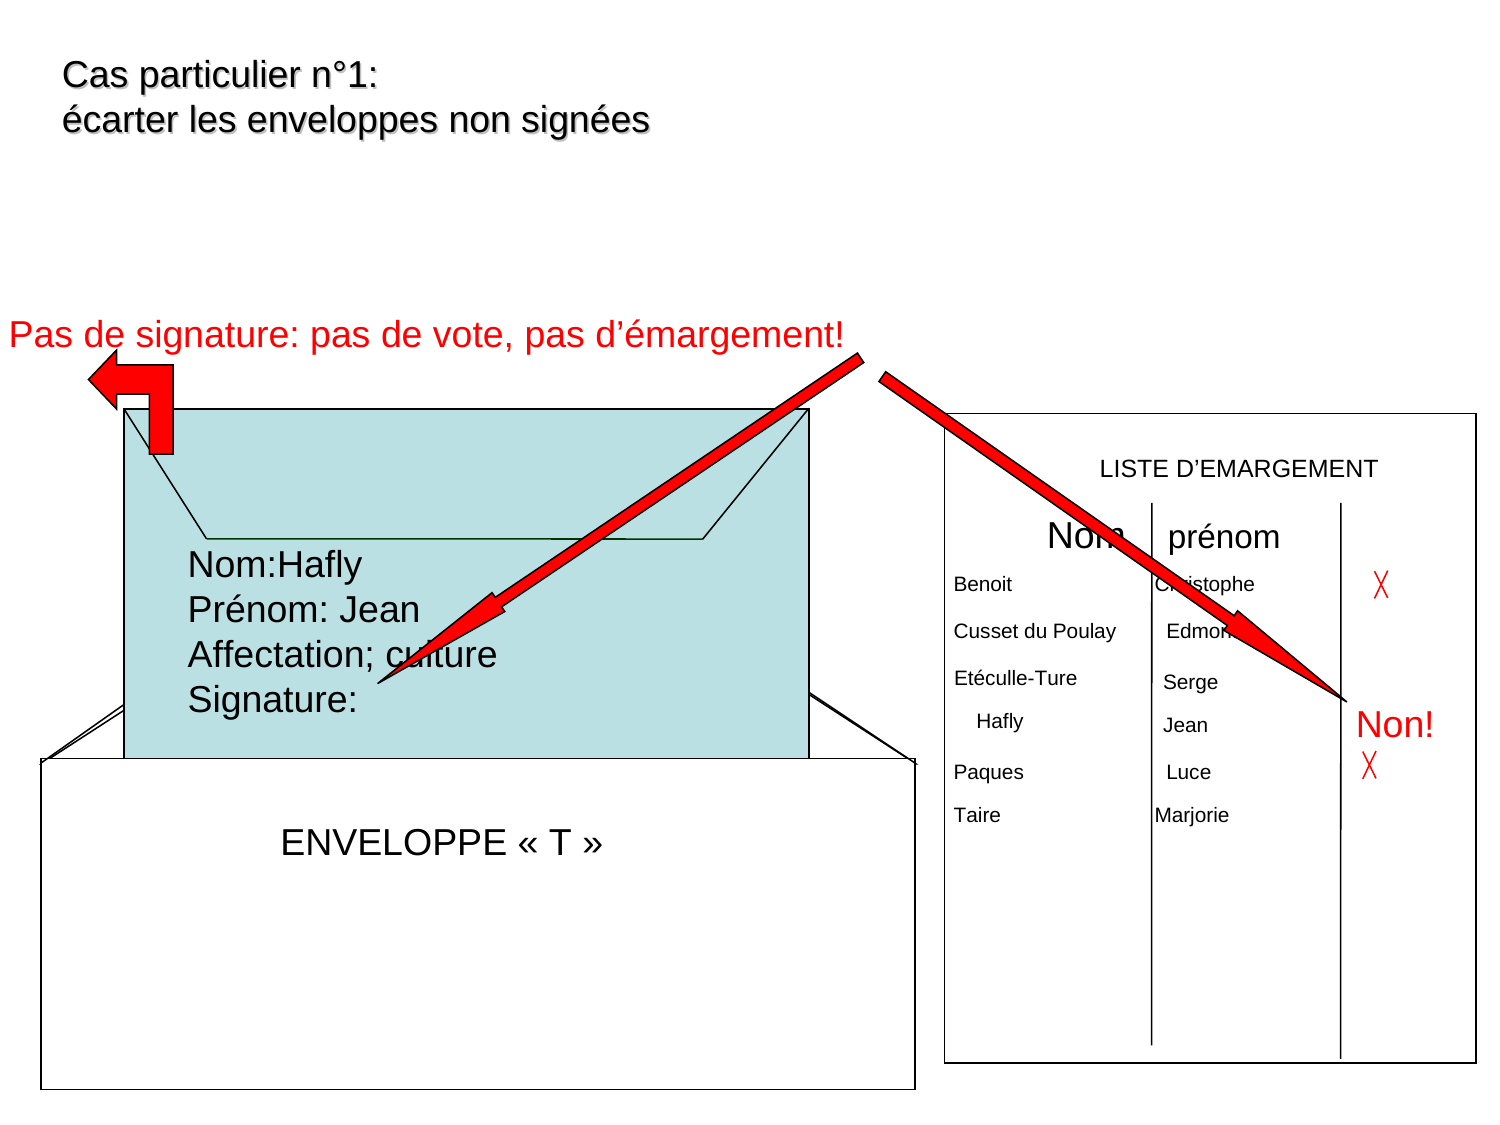

Cas particulier n°1:
écarter les enveloppes non signées
Pas de signature: pas de vote, pas d’émargement!
LISTE D’EMARGEMENT
Nom prénom
Nom:Hafly
Prénom: Jean
Affectation; culture
Signature:
Benoit
Christophe
Cusset du Poulay
Edmond
Etéculle-Ture
Serge
Non!
Hafly
Jean
Paques
Luce
Taire
Marjorie
ENVELOPPE « T »